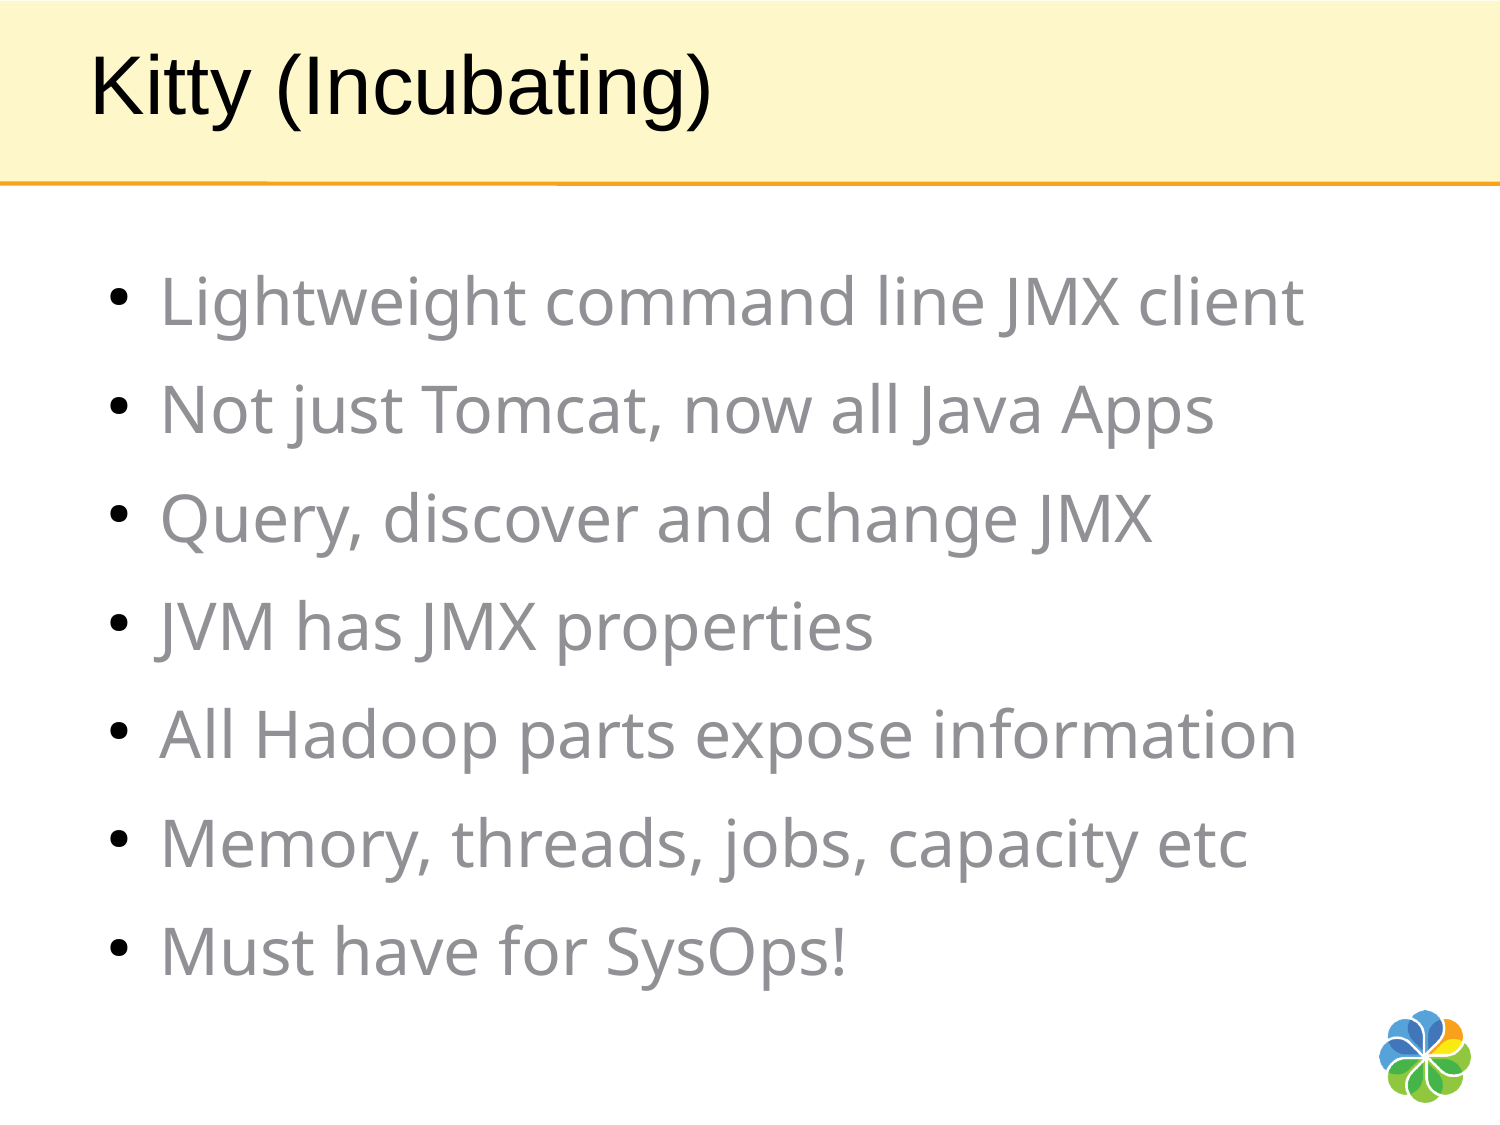

# Kitty (Incubating)
Lightweight command line JMX client
Not just Tomcat, now all Java Apps
Query, discover and change JMX
JVM has JMX properties
All Hadoop parts expose information
Memory, threads, jobs, capacity etc
Must have for SysOps!